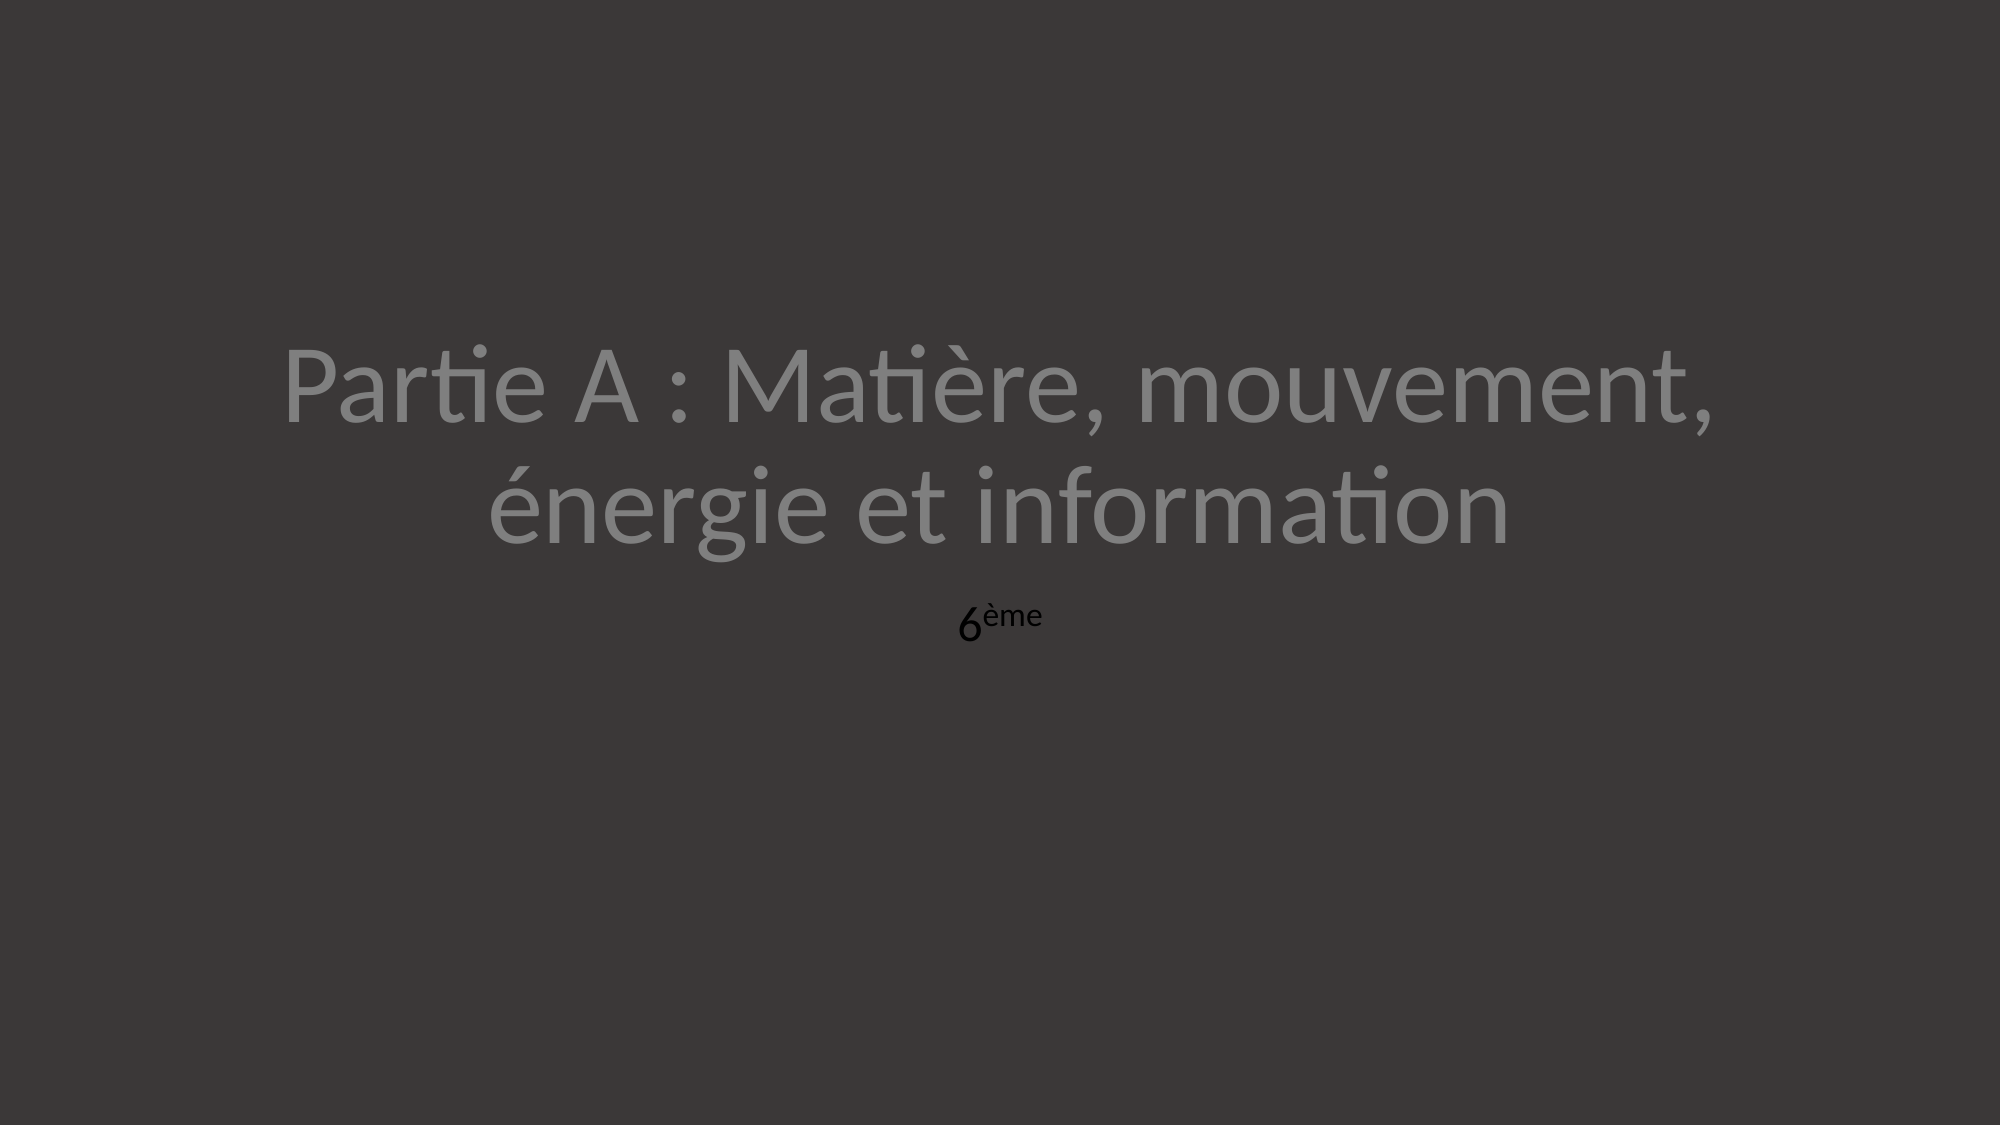

# Partie A : Matière, mouvement, énergie et information
6ème